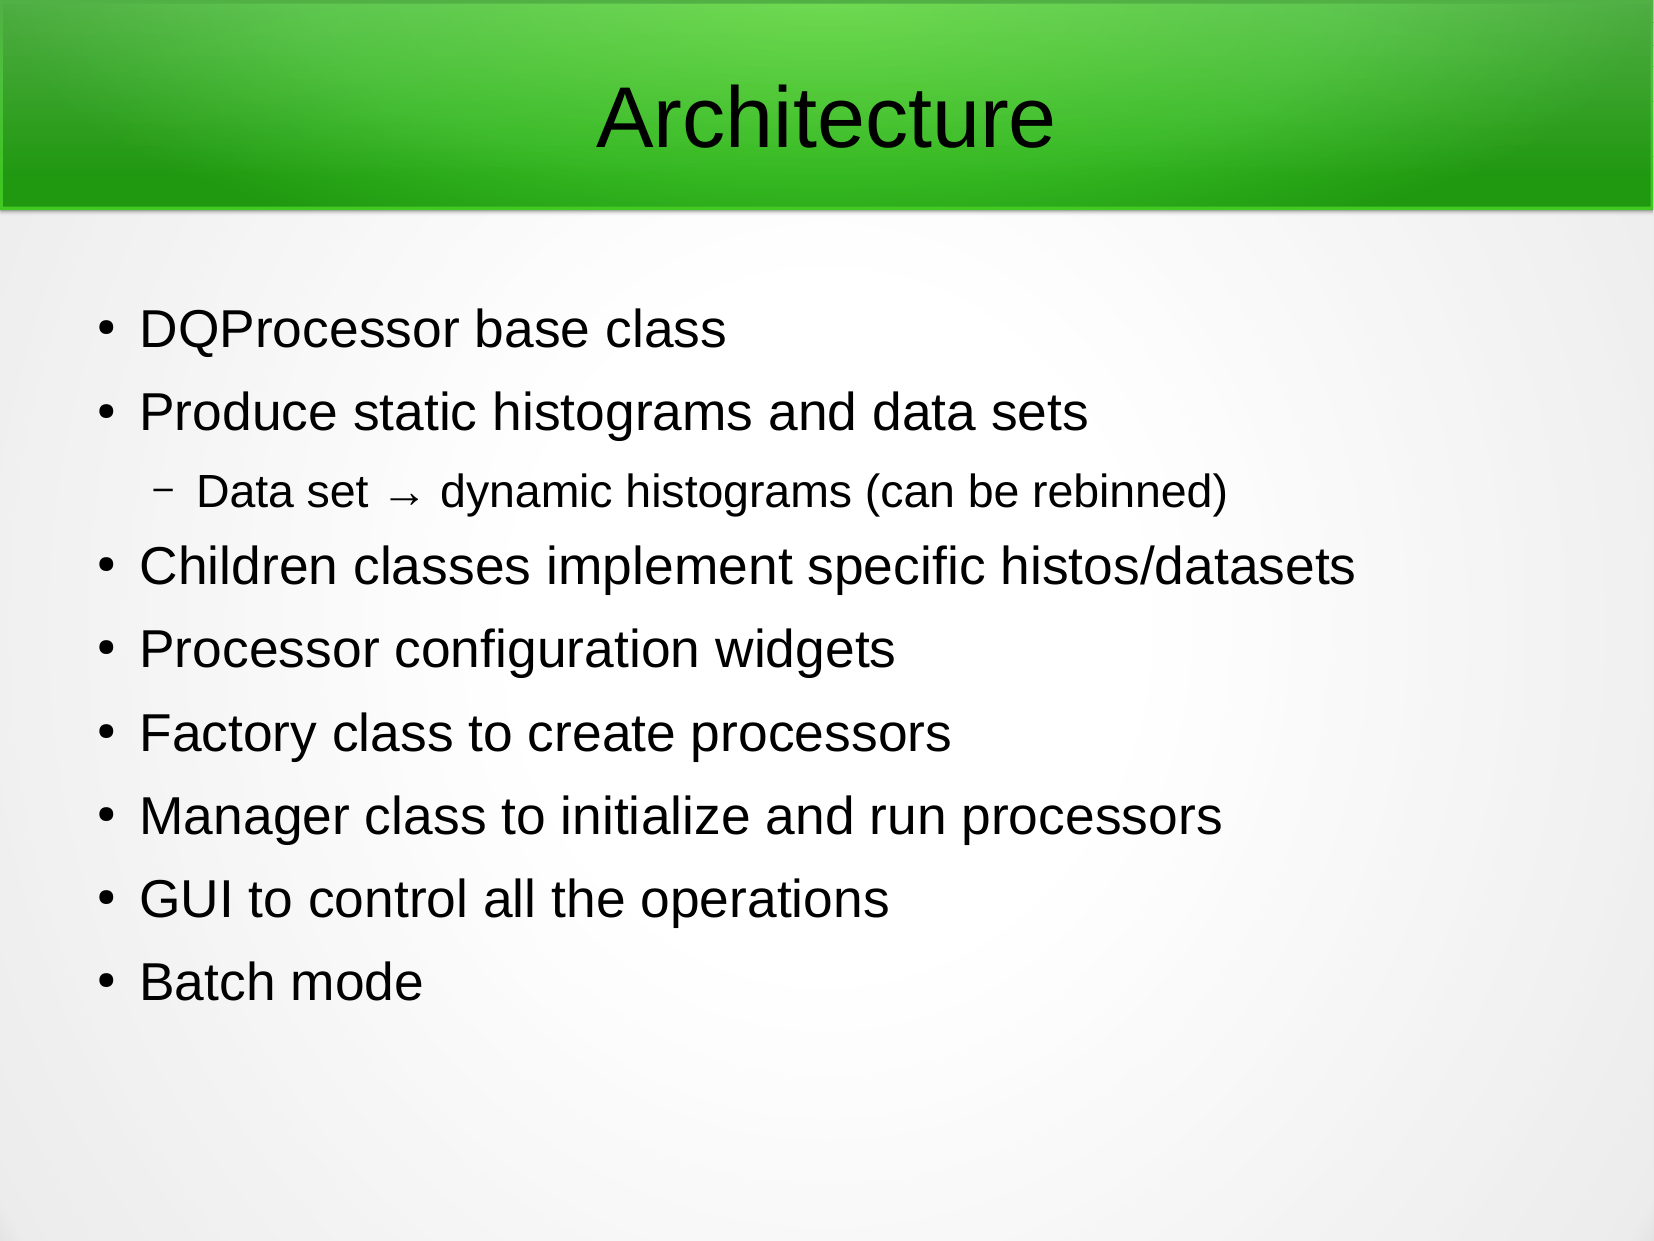

# Architecture
DQProcessor base class
Produce static histograms and data sets
Data set → dynamic histograms (can be rebinned)
Children classes implement specific histos/datasets
Processor configuration widgets
Factory class to create processors
Manager class to initialize and run processors
GUI to control all the operations
Batch mode